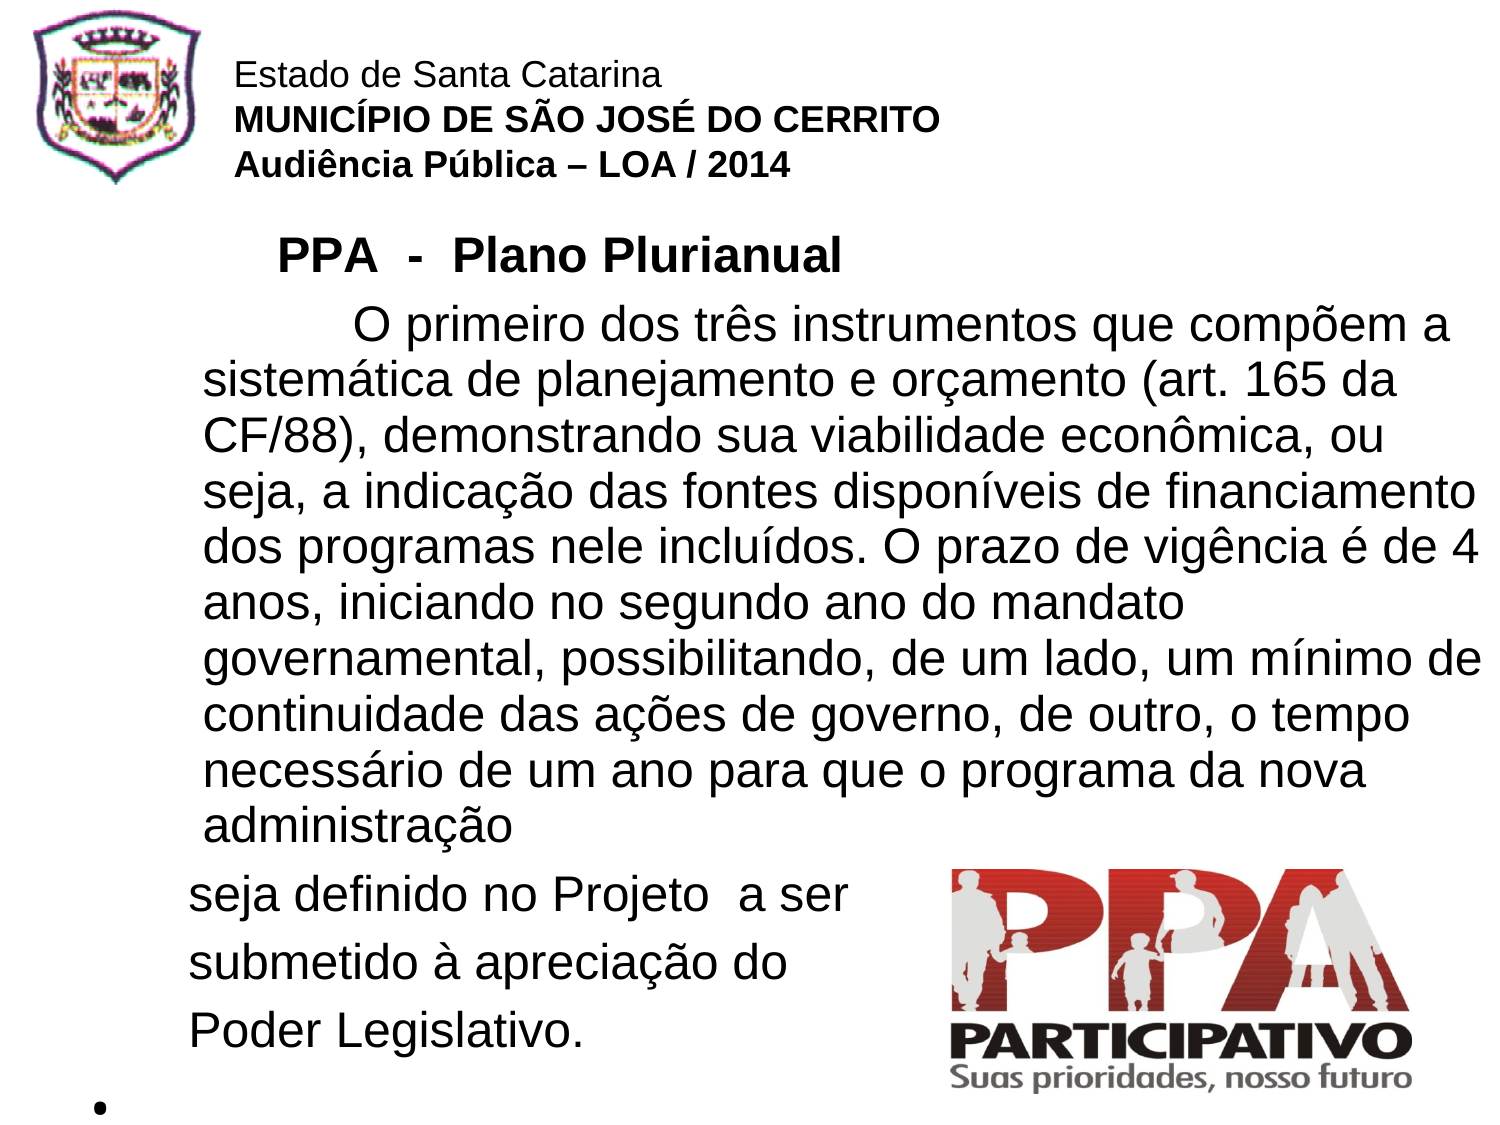

Estado de Santa Catarina
MUNICÍPIO DE SÃO JOSÉ DO CERRITO
Audiência Pública – LOA / 2014
# PPA - Plano Plurianual
		O primeiro dos três instrumentos que compõem a sistemática de planejamento e orçamento (art. 165 da CF/88), demonstrando sua viabilidade econômica, ou seja, a indicação das fontes disponíveis de financiamento dos programas nele incluídos. O prazo de vigência é de 4 anos, iniciando no segundo ano do mandato governamental, possibilitando, de um lado, um mínimo de continuidade das ações de governo, de outro, o tempo necessário de um ano para que o programa da nova administração
 seja definido no Projeto a ser
 submetido à apreciação do
 Poder Legislativo.